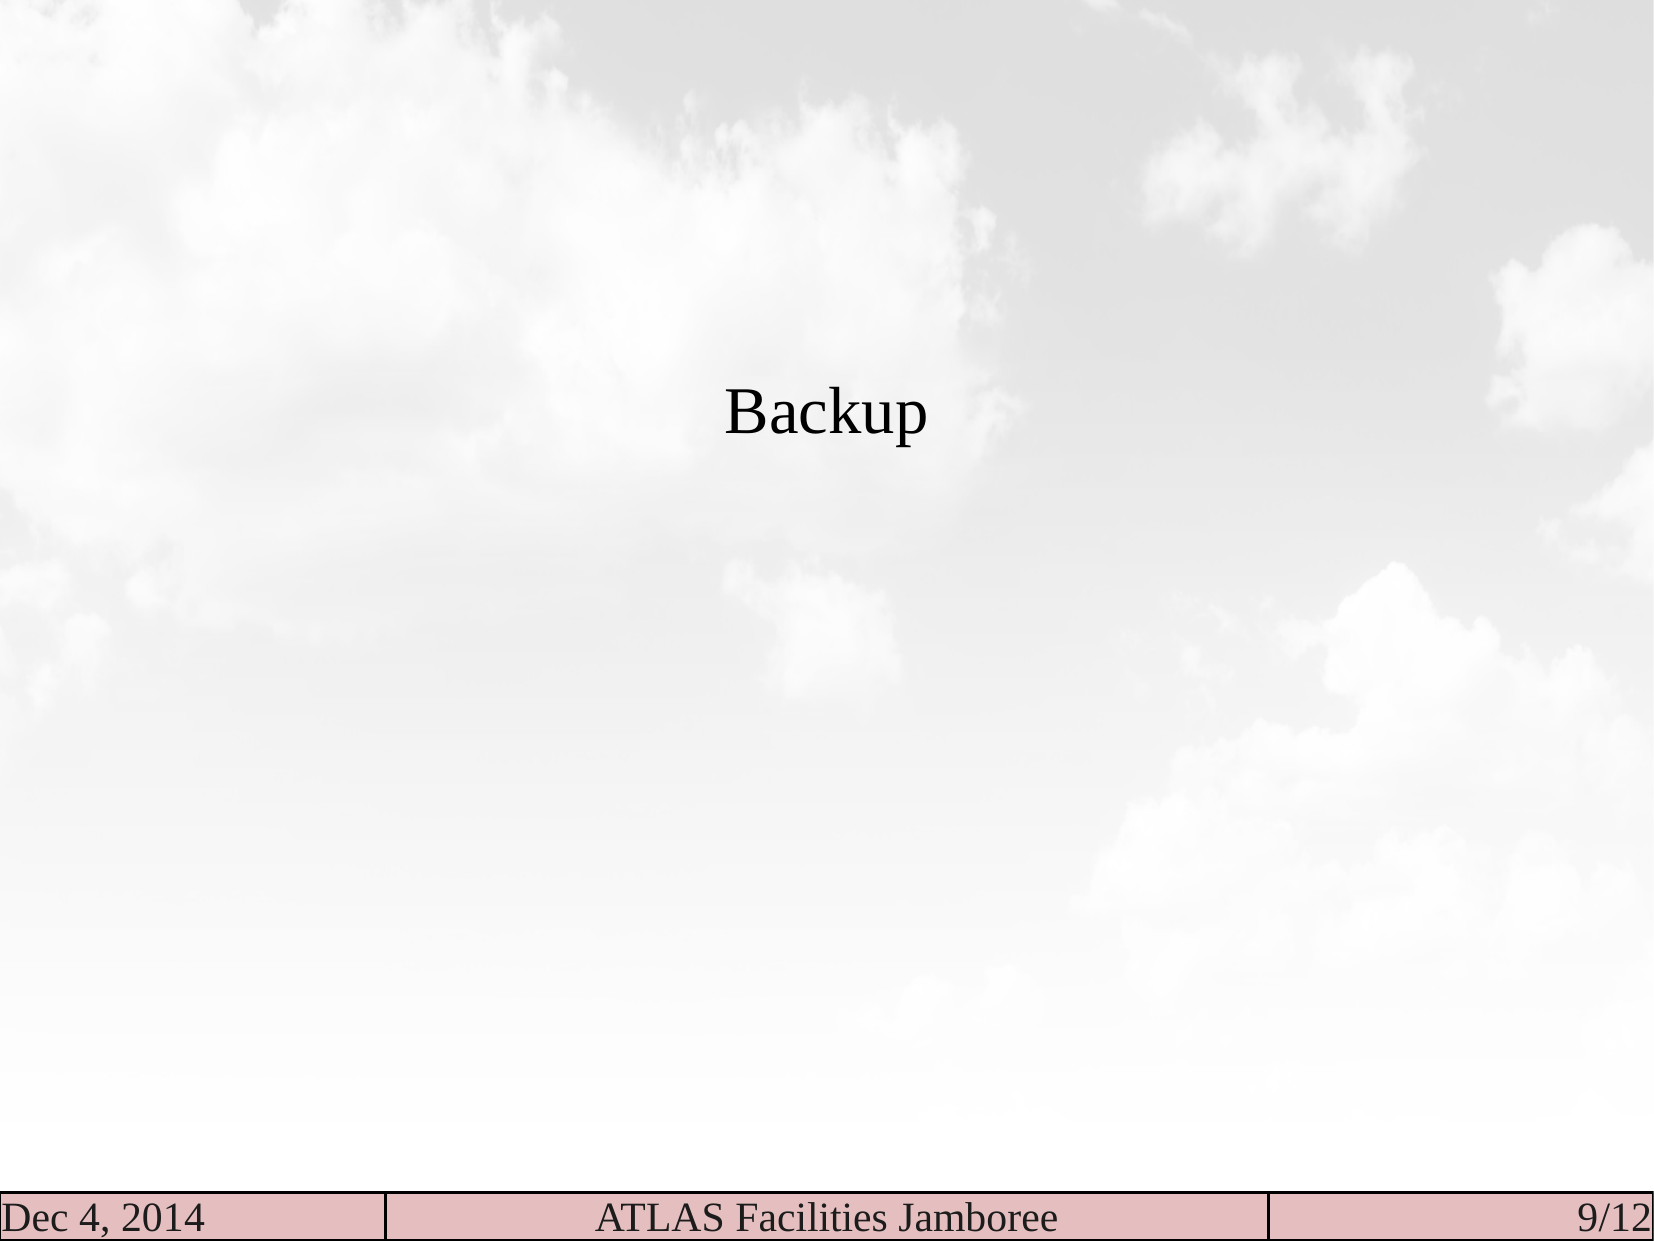

# Backup
Dec 4, 2014
ATLAS Facilities Jamboree
9